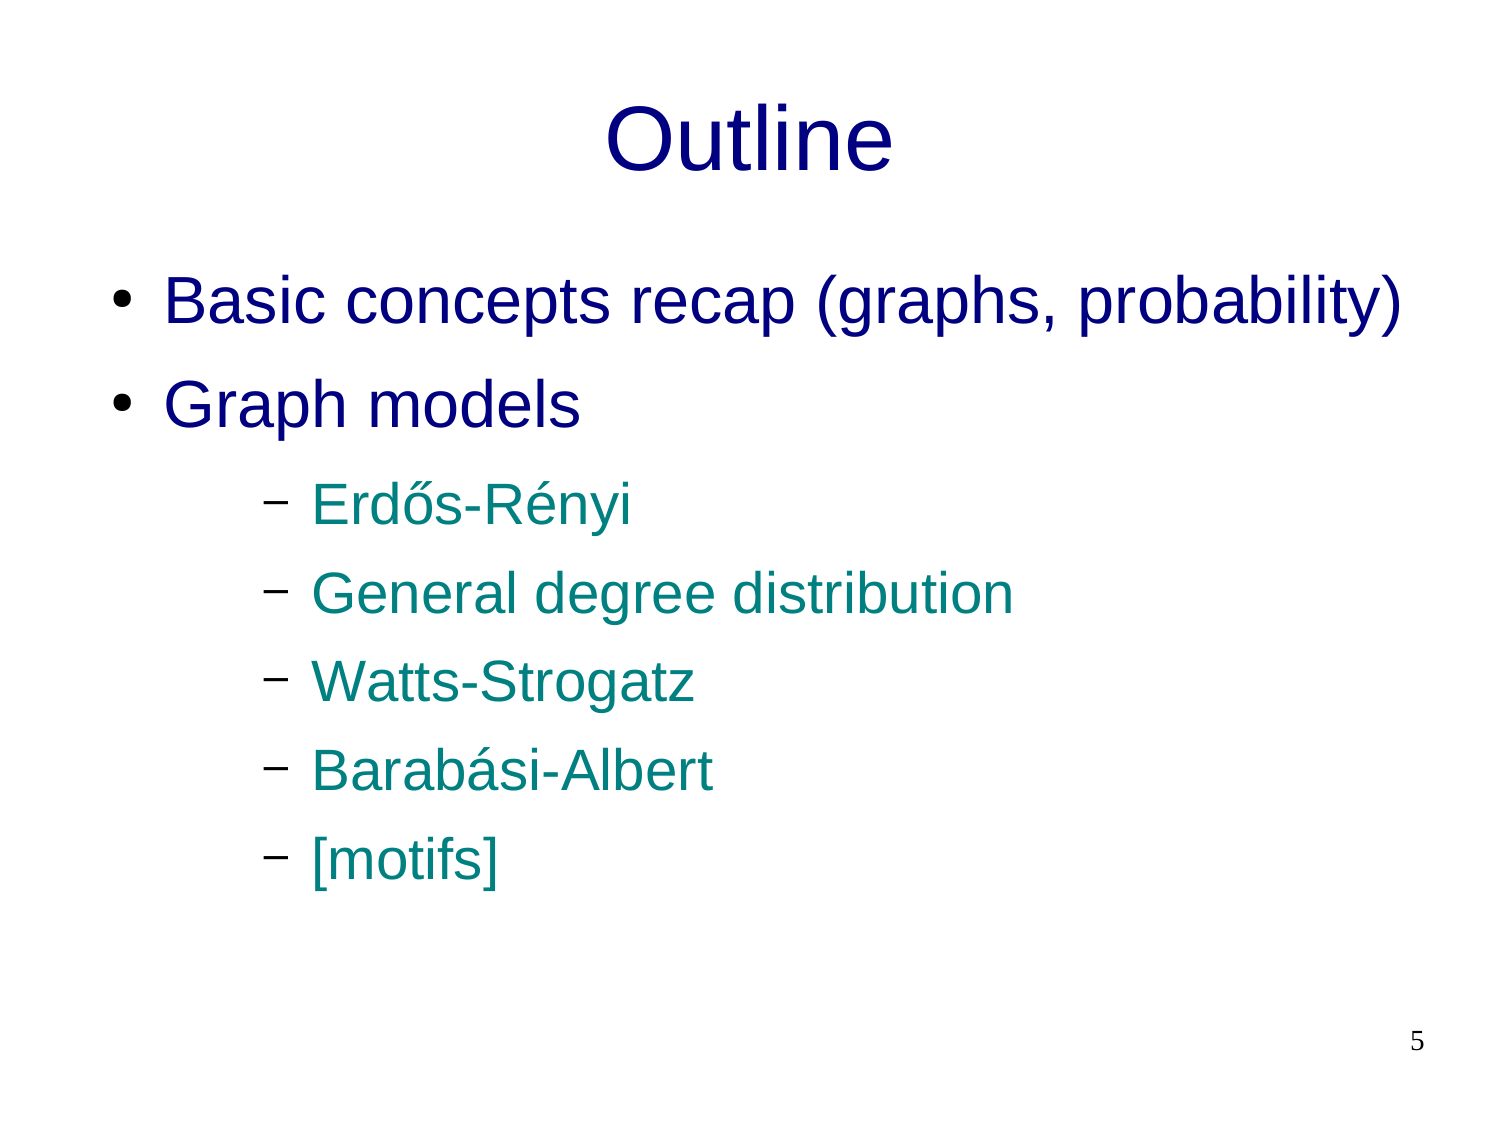

# Outline
Basic concepts recap (graphs, probability)
Graph models
Erdős-Rényi
General degree distribution
Watts-Strogatz
Barabási-Albert
[motifs]
5